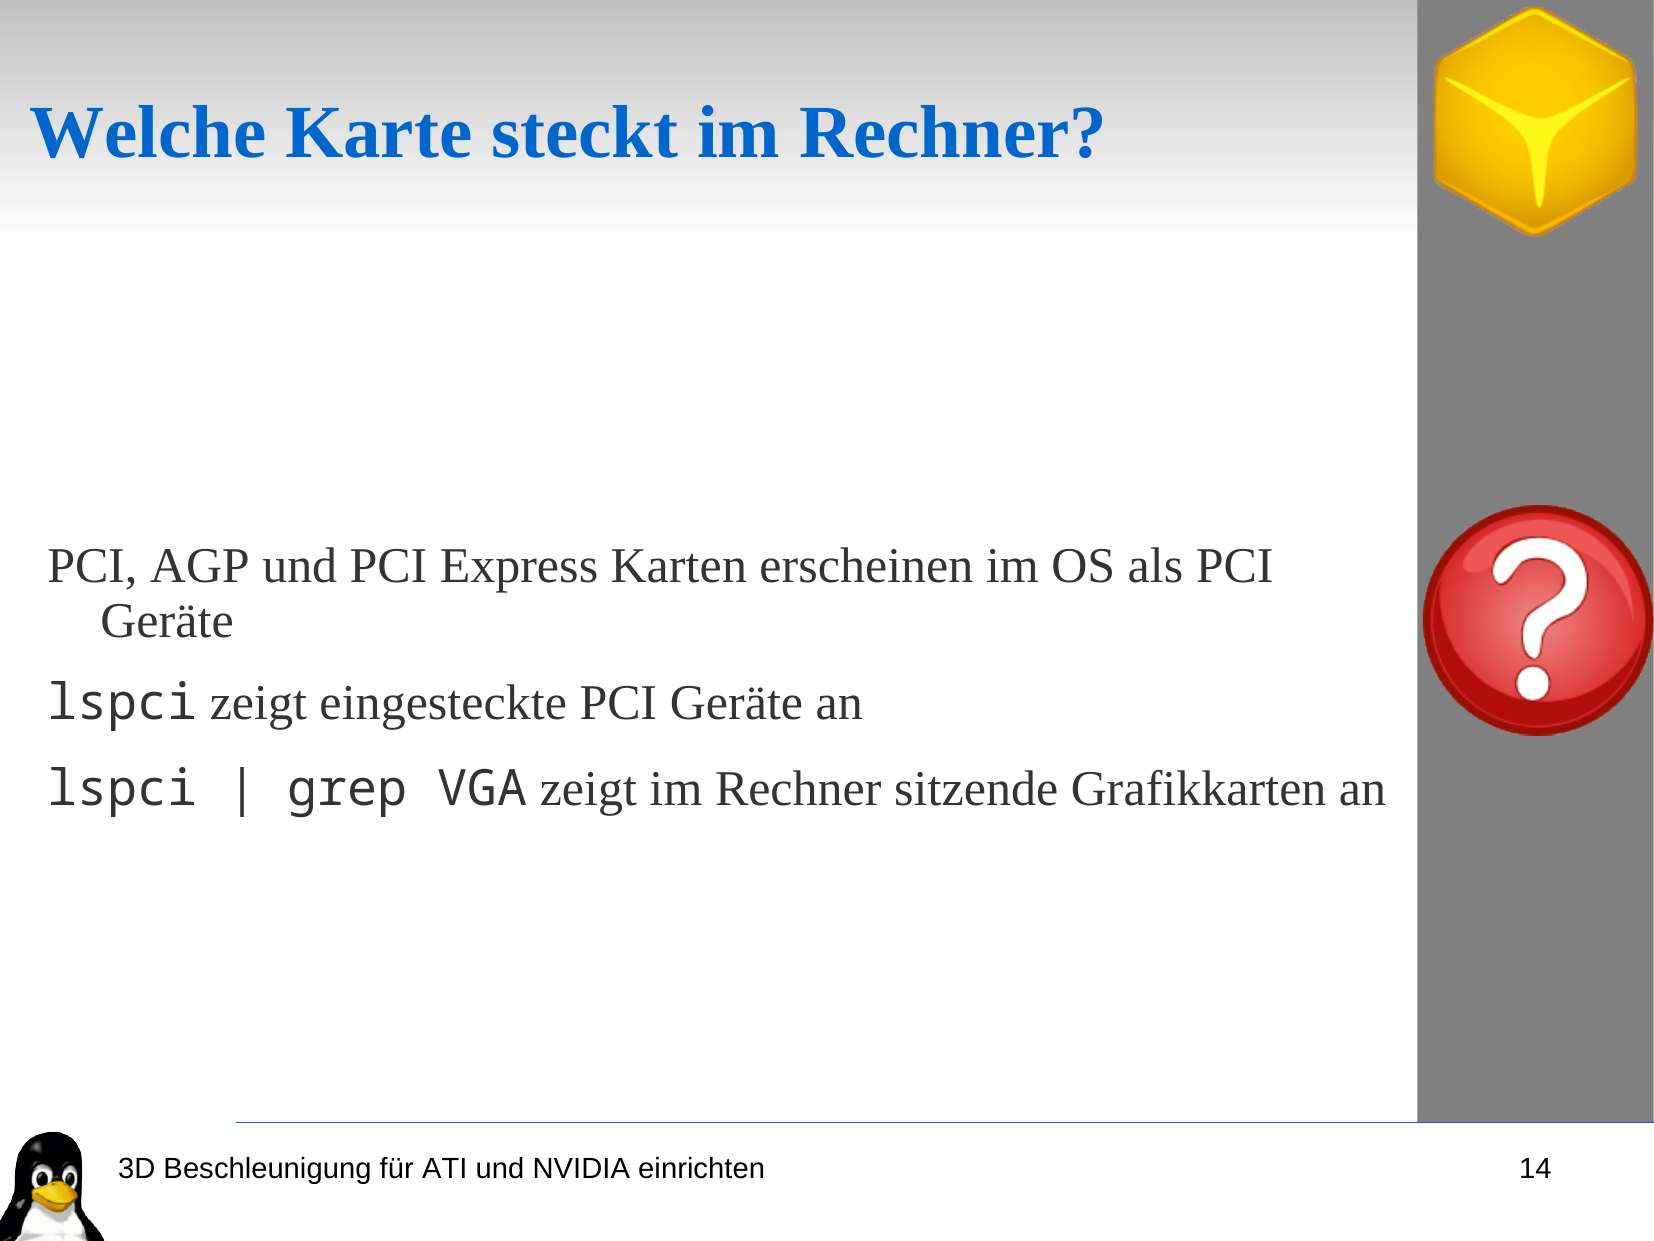

# Welche Karte steckt im Rechner?
PCI, AGP und PCI Express Karten erscheinen im OS als PCI Geräte
lspci zeigt eingesteckte PCI Geräte an
lspci | grep VGA zeigt im Rechner sitzende Grafikkarten an
3D Beschleunigung für ATI und NVIDIA einrichten
14